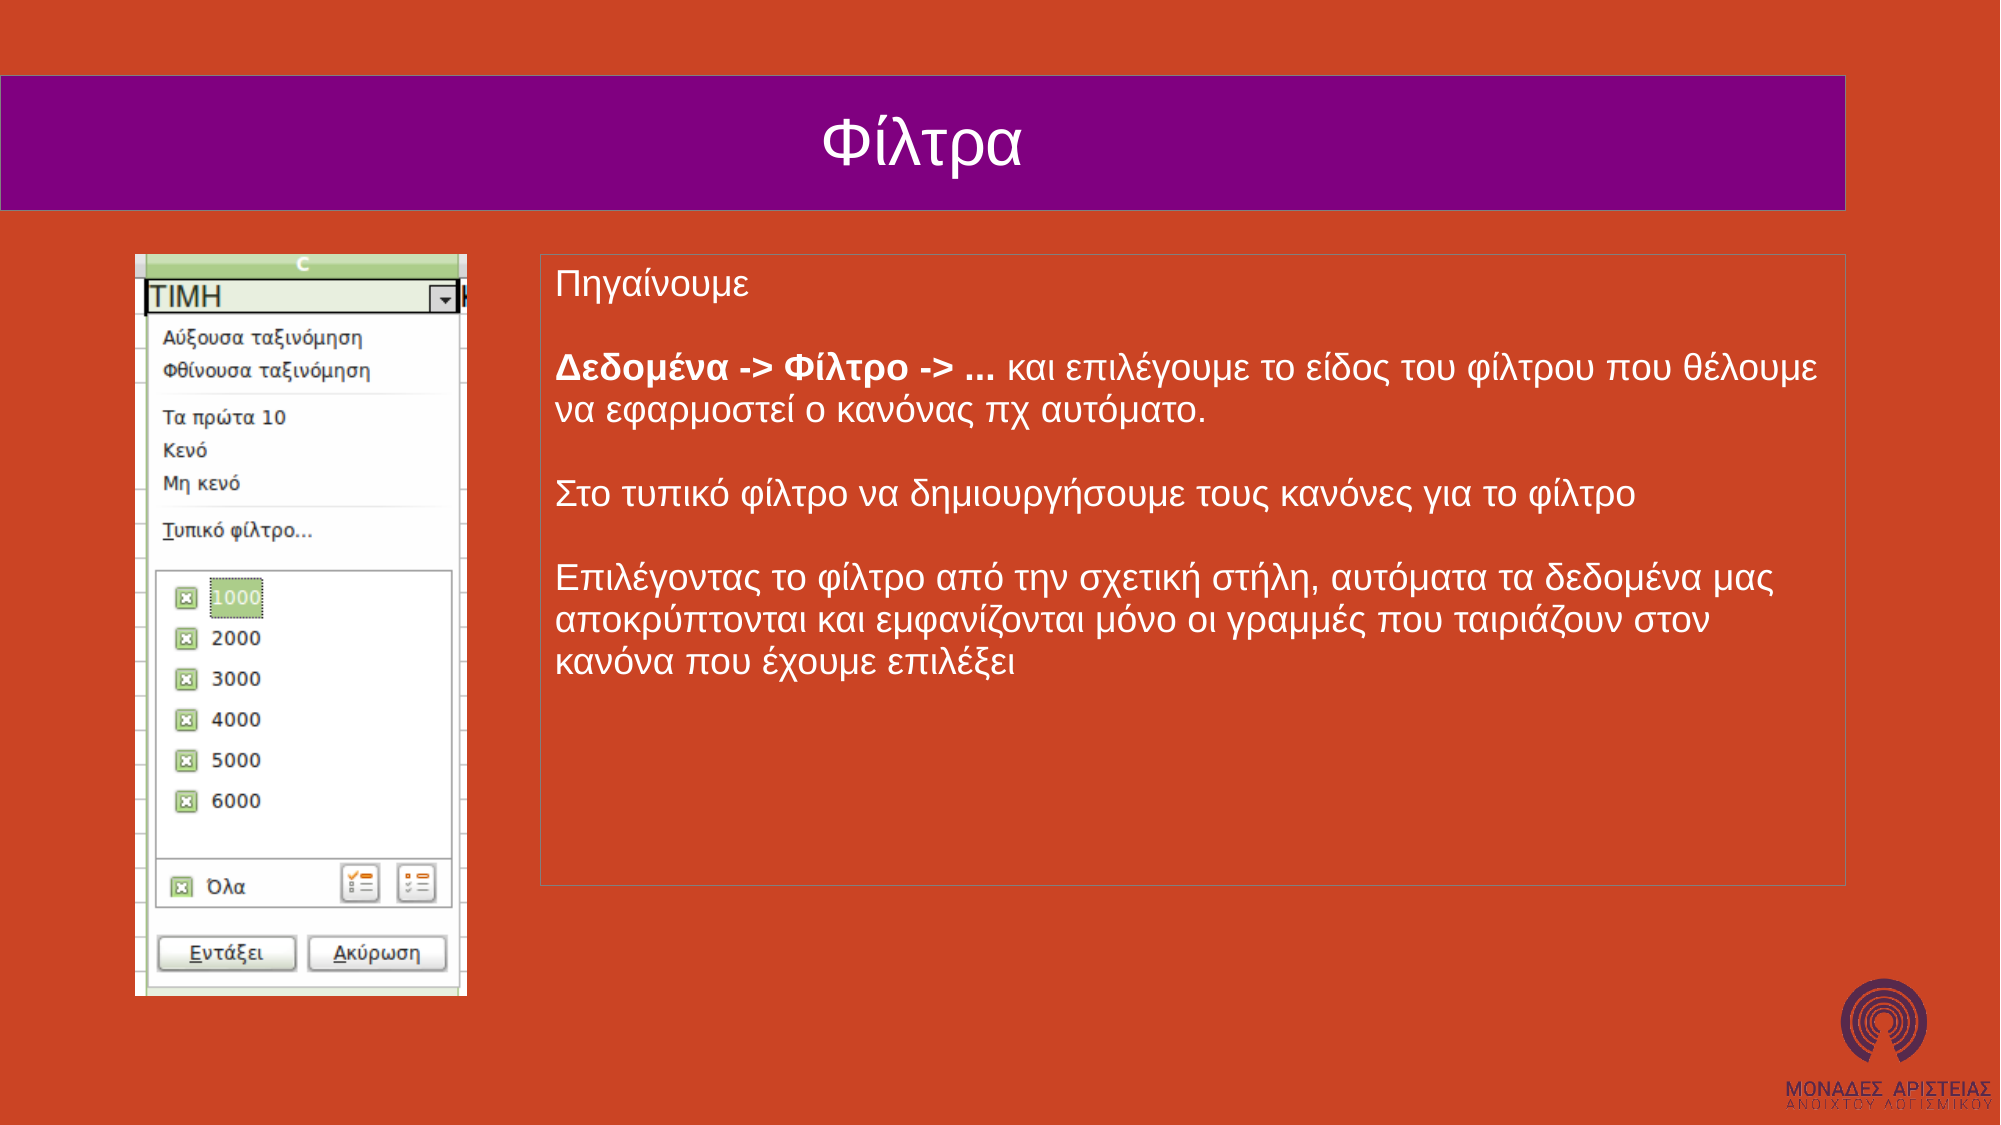

Φίλτρα
Πηγαίνουμε
Δεδομένα -> Φίλτρο -> ... και επιλέγουμε το είδος του φίλτρου που θέλουμε να εφαρμοστεί ο κανόνας πχ αυτόματο.
Στο τυπικό φίλτρο να δημιουργήσουμε τους κανόνες για το φίλτρο
Επιλέγοντας το φίλτρο από την σχετική στήλη, αυτόματα τα δεδομένα μας αποκρύπτονται και εμφανίζονται μόνο οι γραμμές που ταιριάζουν στον κανόνα που έχουμε επιλέξει